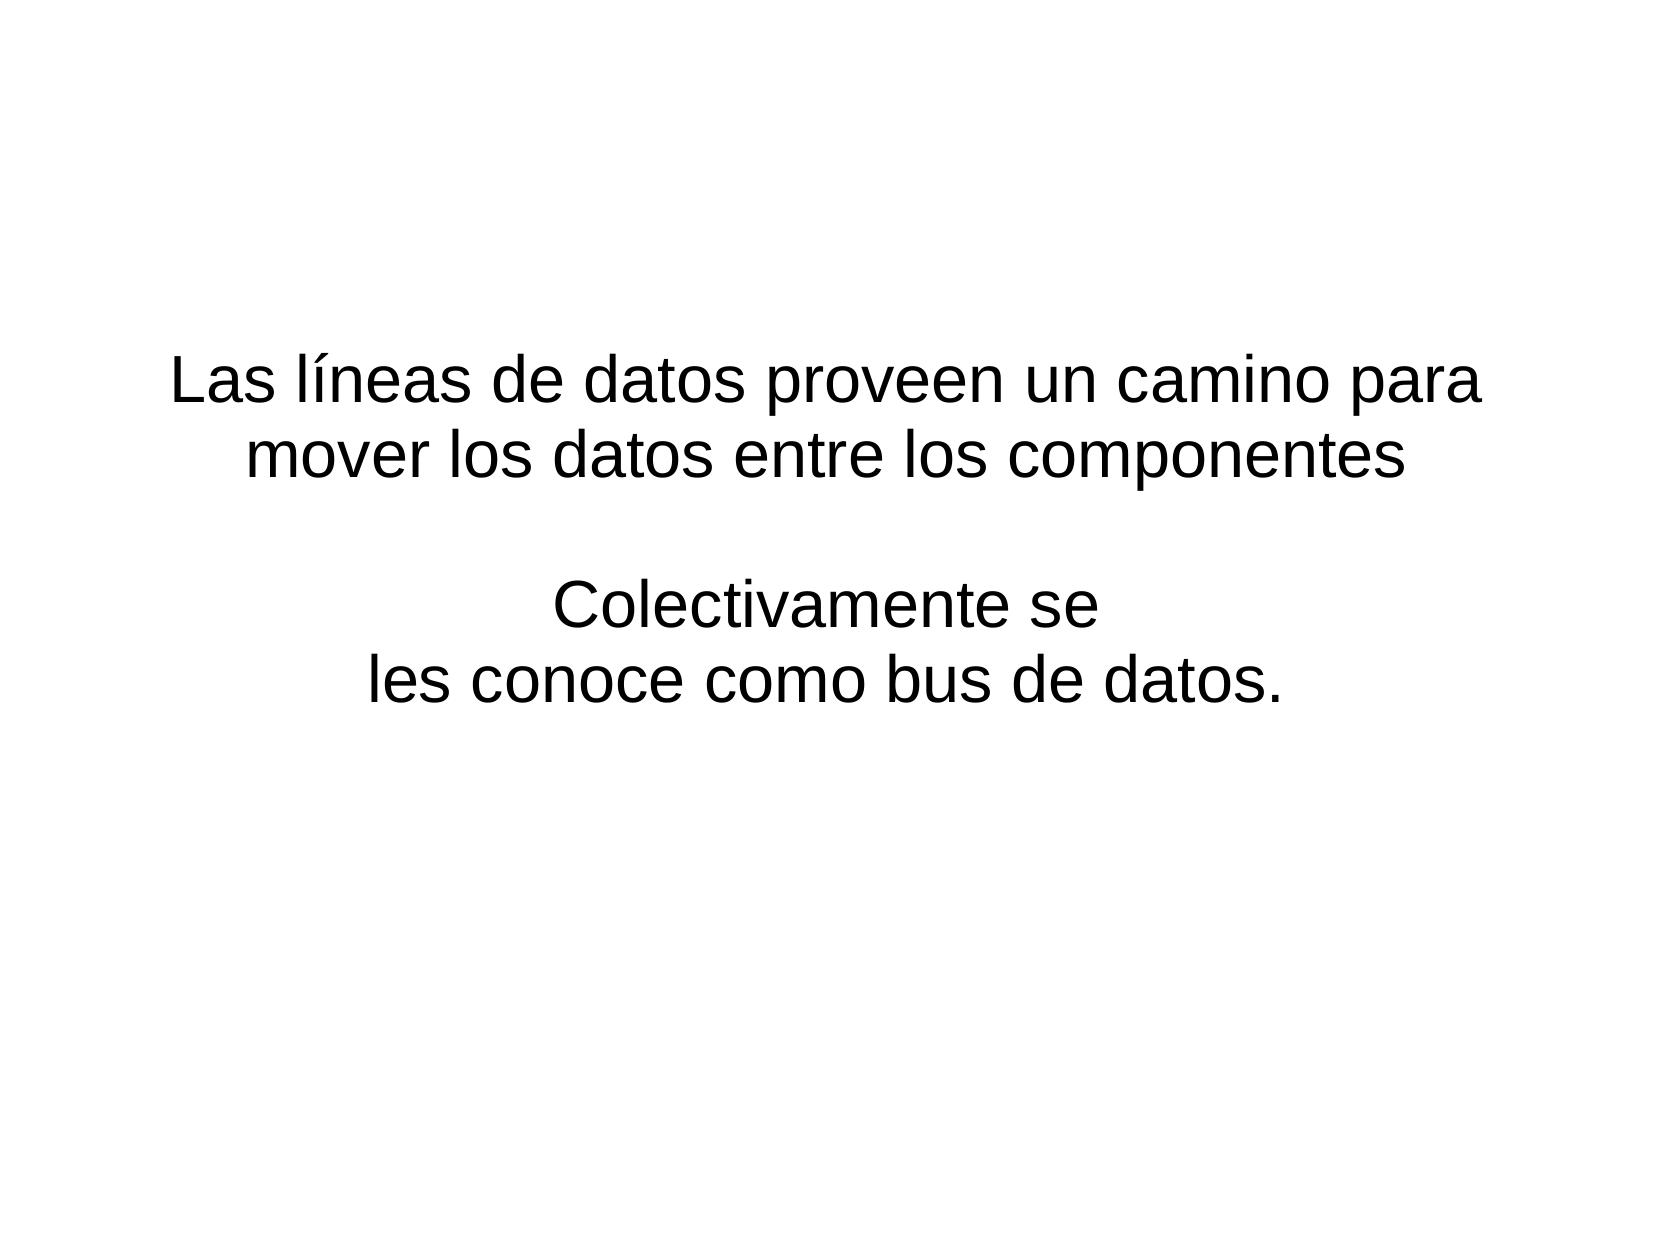

# Las líneas de datos proveen un camino para mover los datos entre los componentes
Colectivamente se
les conoce como bus de datos.